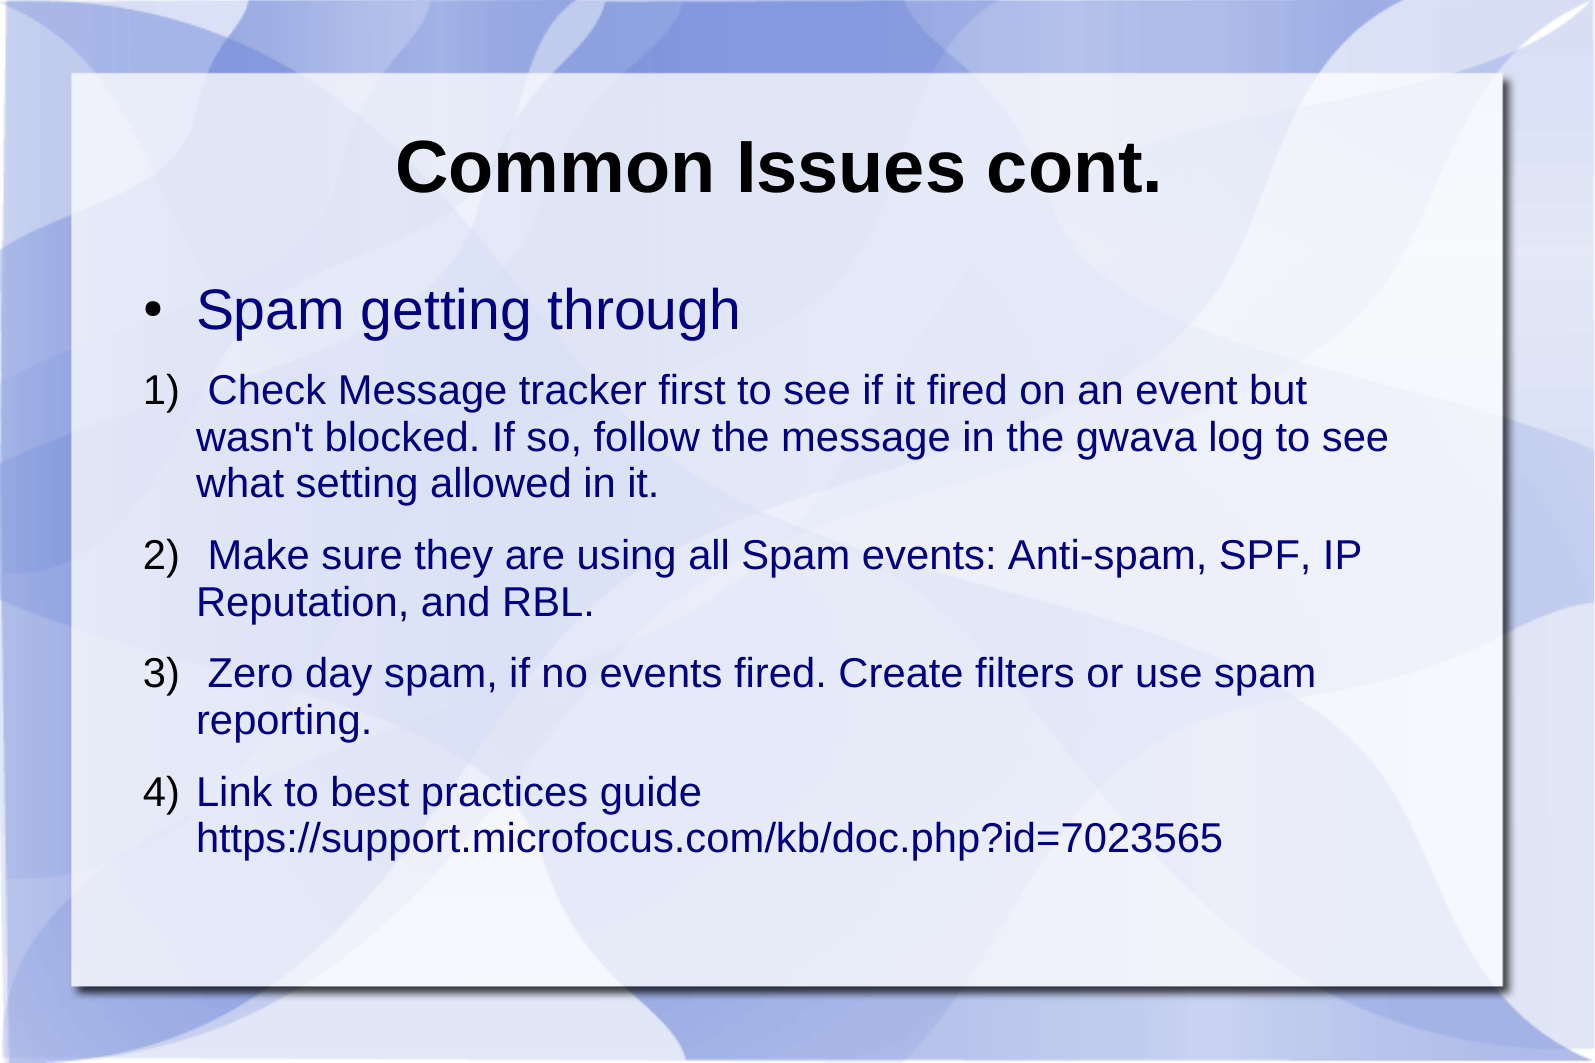

# Common Issues cont.
Spam getting through
 Check Message tracker first to see if it fired on an event but wasn't blocked. If so, follow the message in the gwava log to see what setting allowed in it.
 Make sure they are using all Spam events: Anti-spam, SPF, IP Reputation, and RBL.
 Zero day spam, if no events fired. Create filters or use spam reporting.
Link to best practices guide https://support.microfocus.com/kb/doc.php?id=7023565